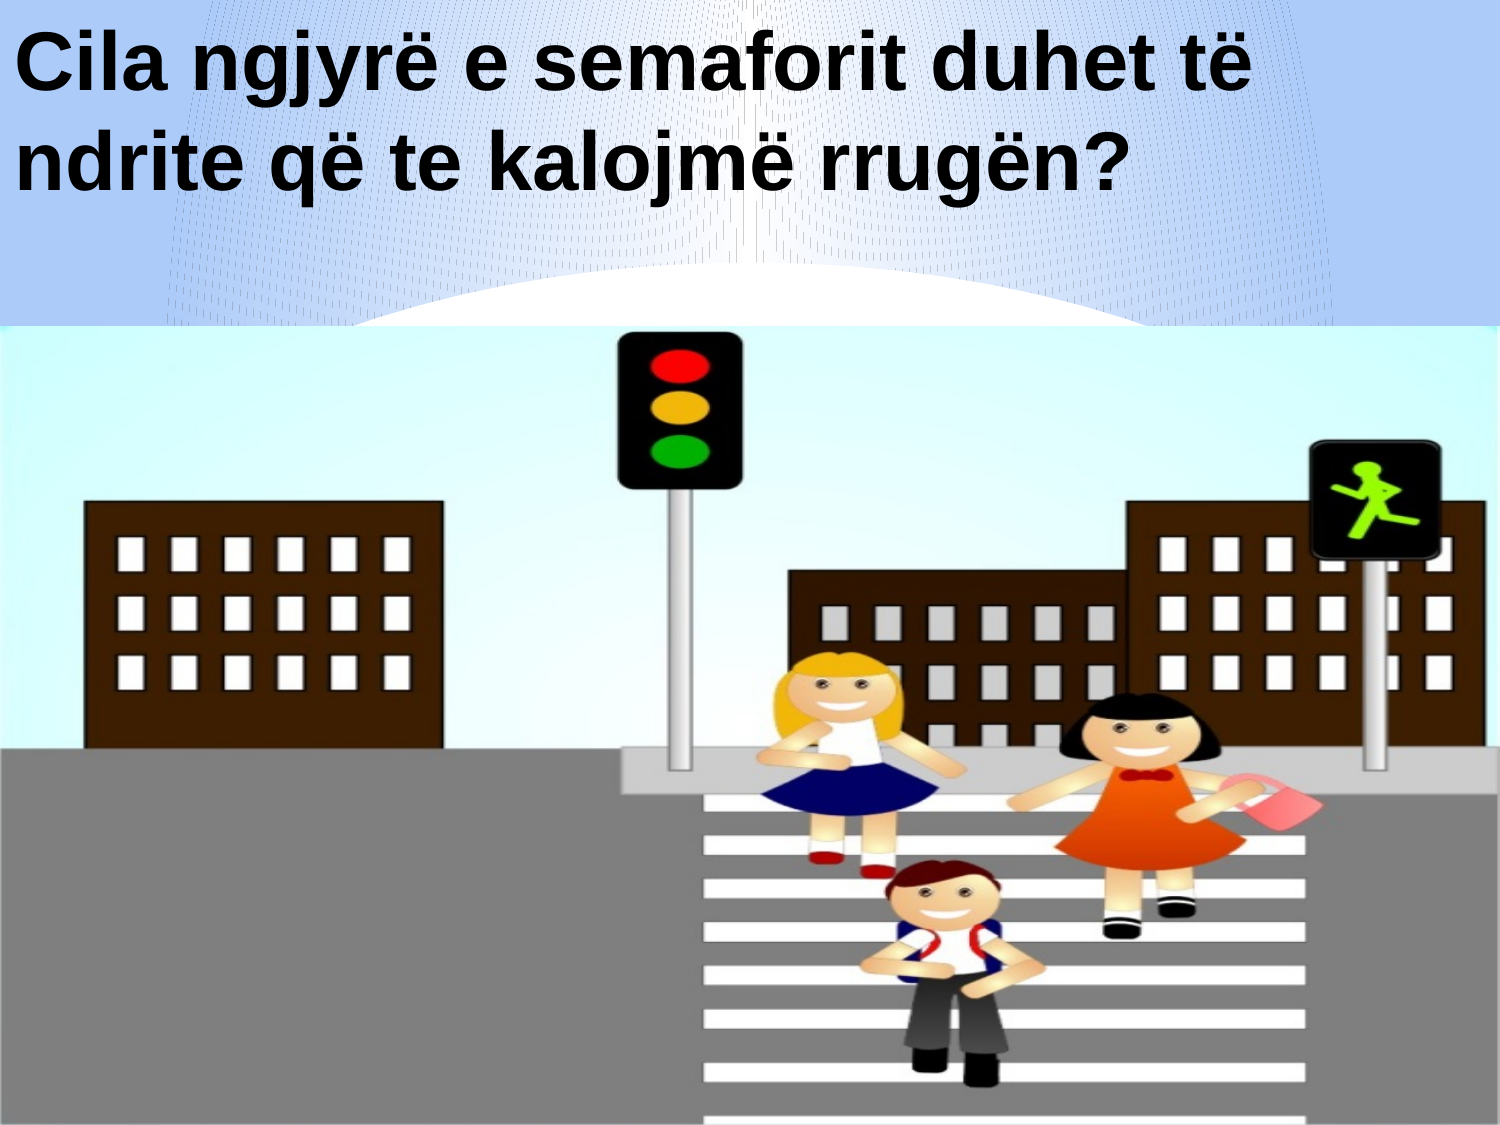

Cila ngjyrë e semaforit duhet të ndrite që te kalojmë rrugën?